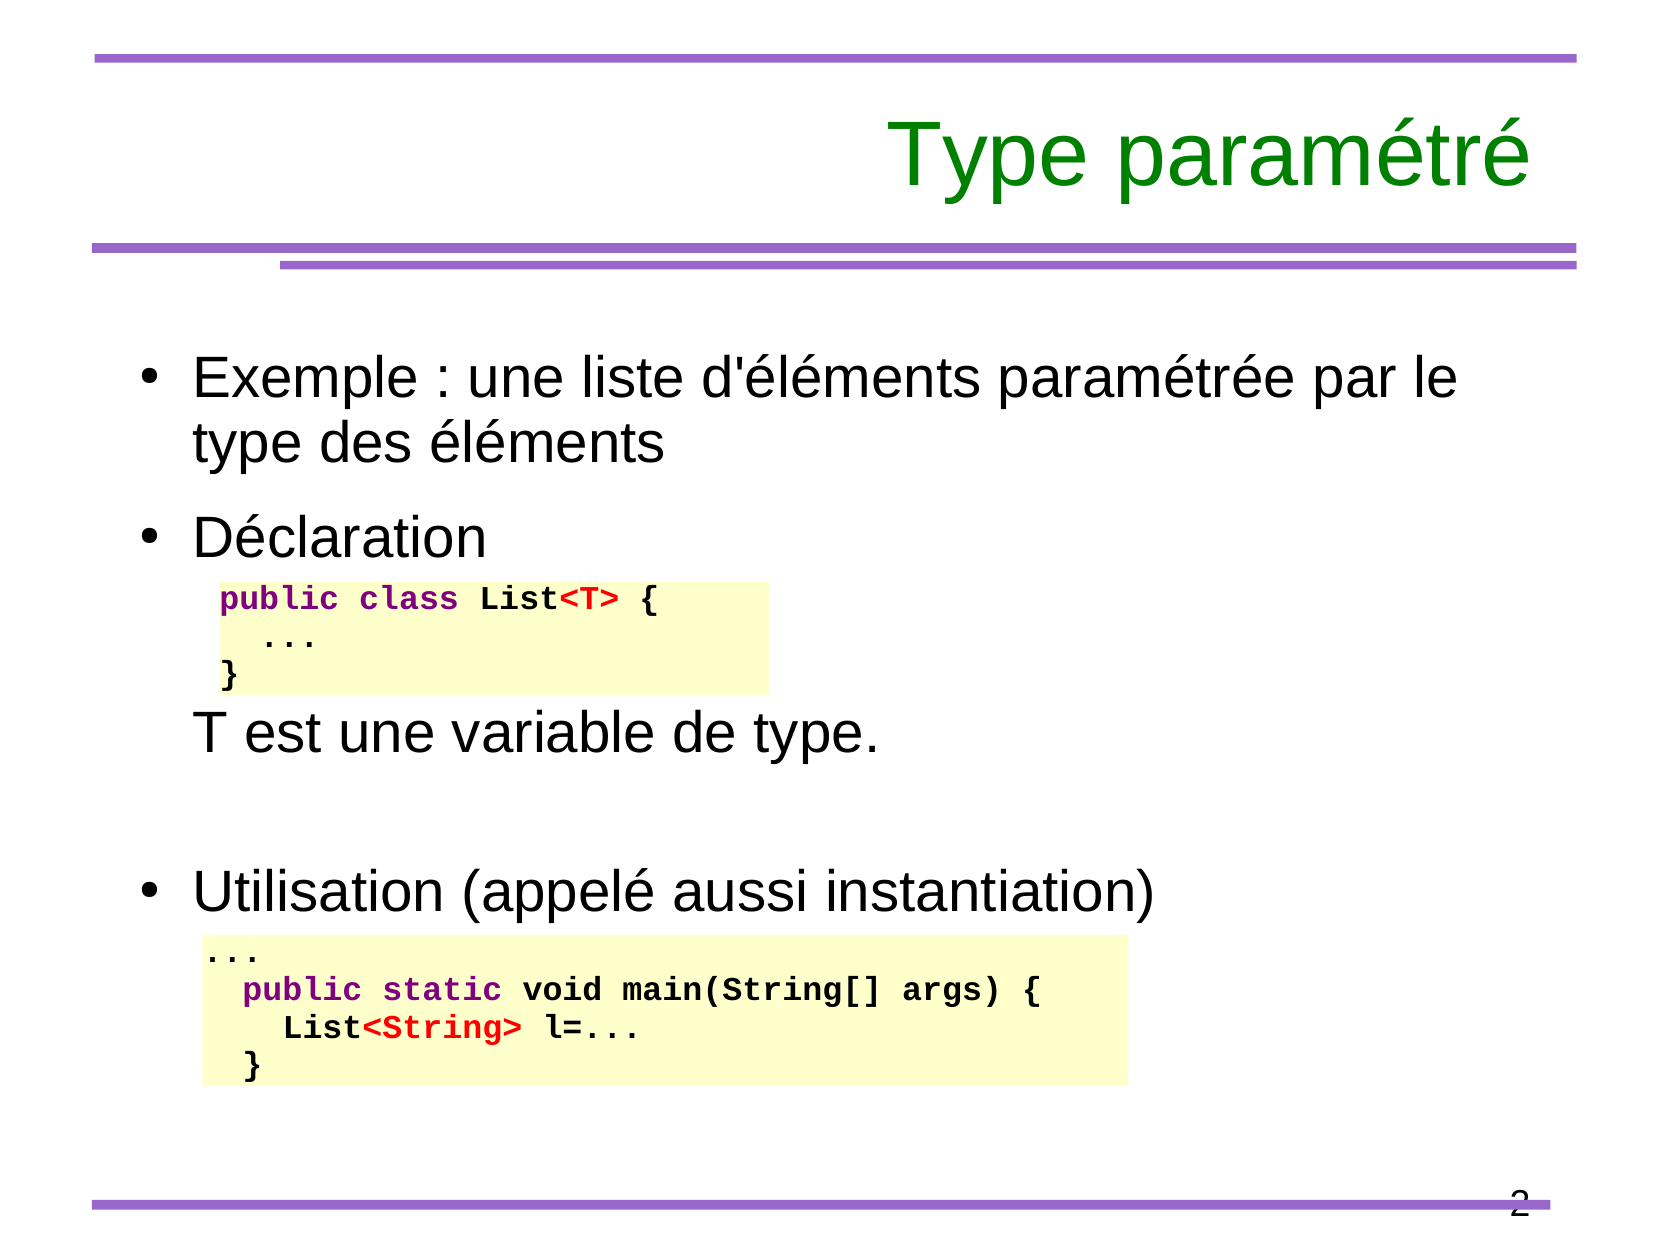

# Type paramétré
Exemple : une liste d'éléments paramétrée par le type des éléments
Déclaration
T est une variable de type.
Utilisation (appelé aussi instantiation)
public class List<T> {
 ...
}
...
 public static void main(String[] args) {
 List<String> l=...
 }